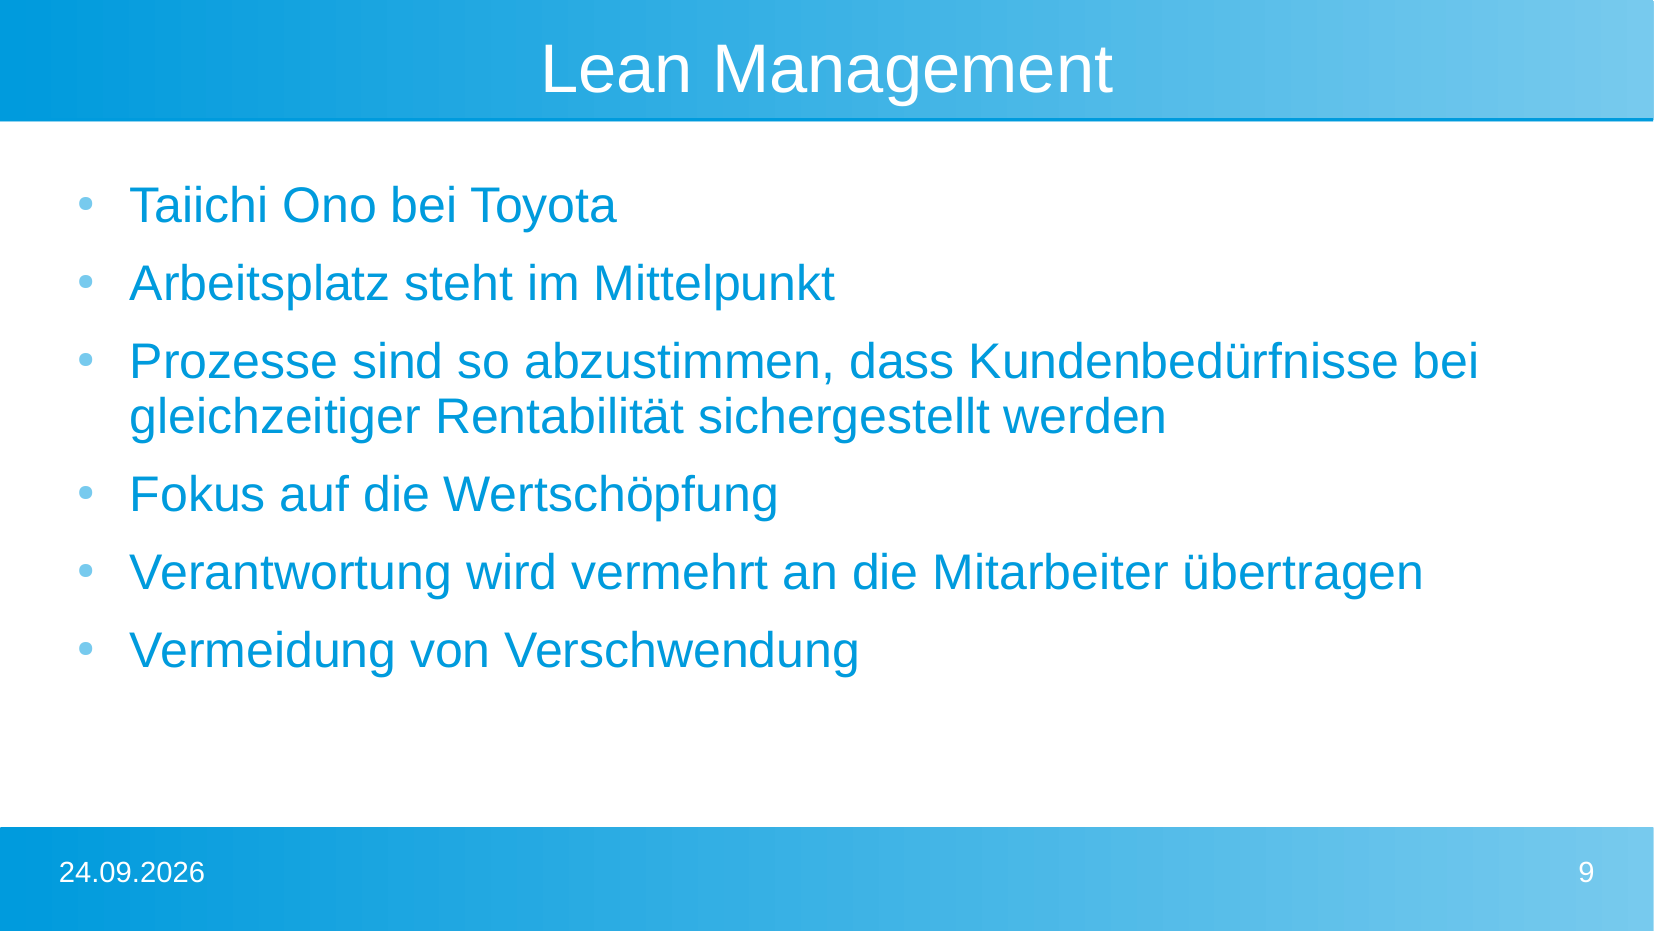

# Lean Management
Taiichi Ono bei Toyota
Arbeitsplatz steht im Mittelpunkt
Prozesse sind so abzustimmen, dass Kundenbedürfnisse bei gleichzeitiger Rentabilität sichergestellt werden
Fokus auf die Wertschöpfung
Verantwortung wird vermehrt an die Mitarbeiter übertragen
Vermeidung von Verschwendung
9